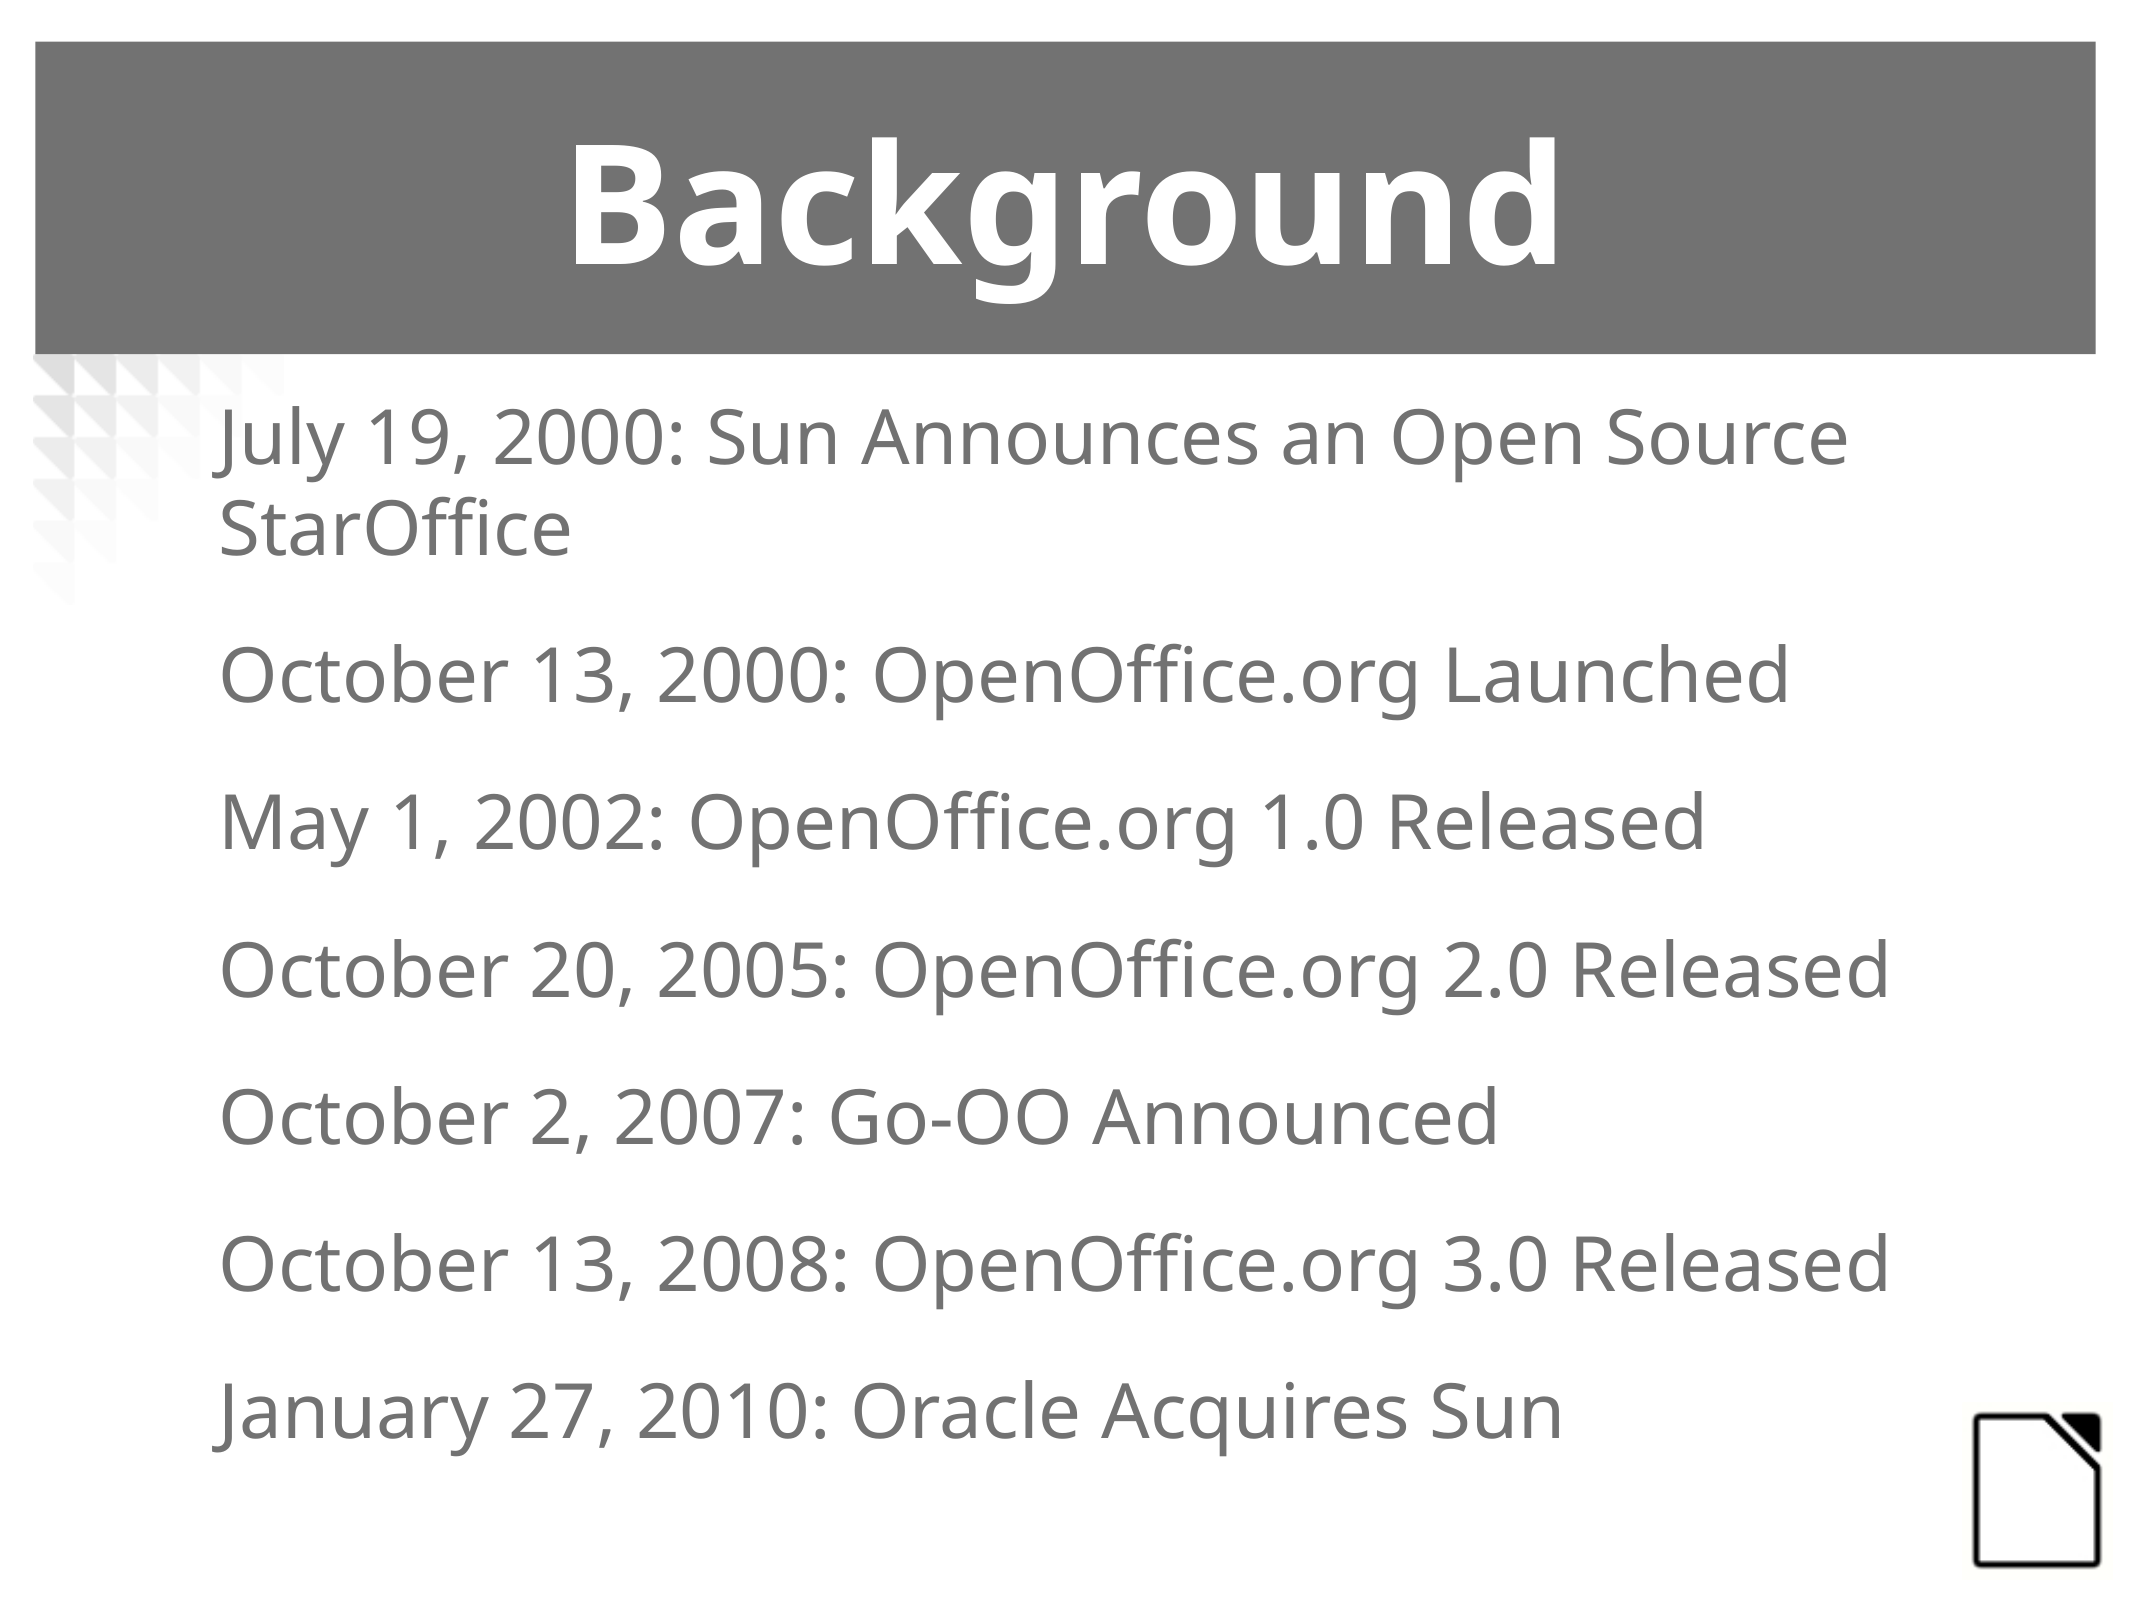

# Background
July 19, 2000: Sun Announces an Open Source StarOffice
October 13, 2000: OpenOffice.org Launched
May 1, 2002: OpenOffice.org 1.0 Released
October 20, 2005: OpenOffice.org 2.0 Released
October 2, 2007: Go-OO Announced
October 13, 2008: OpenOffice.org 3.0 Released
January 27, 2010: Oracle Acquires Sun